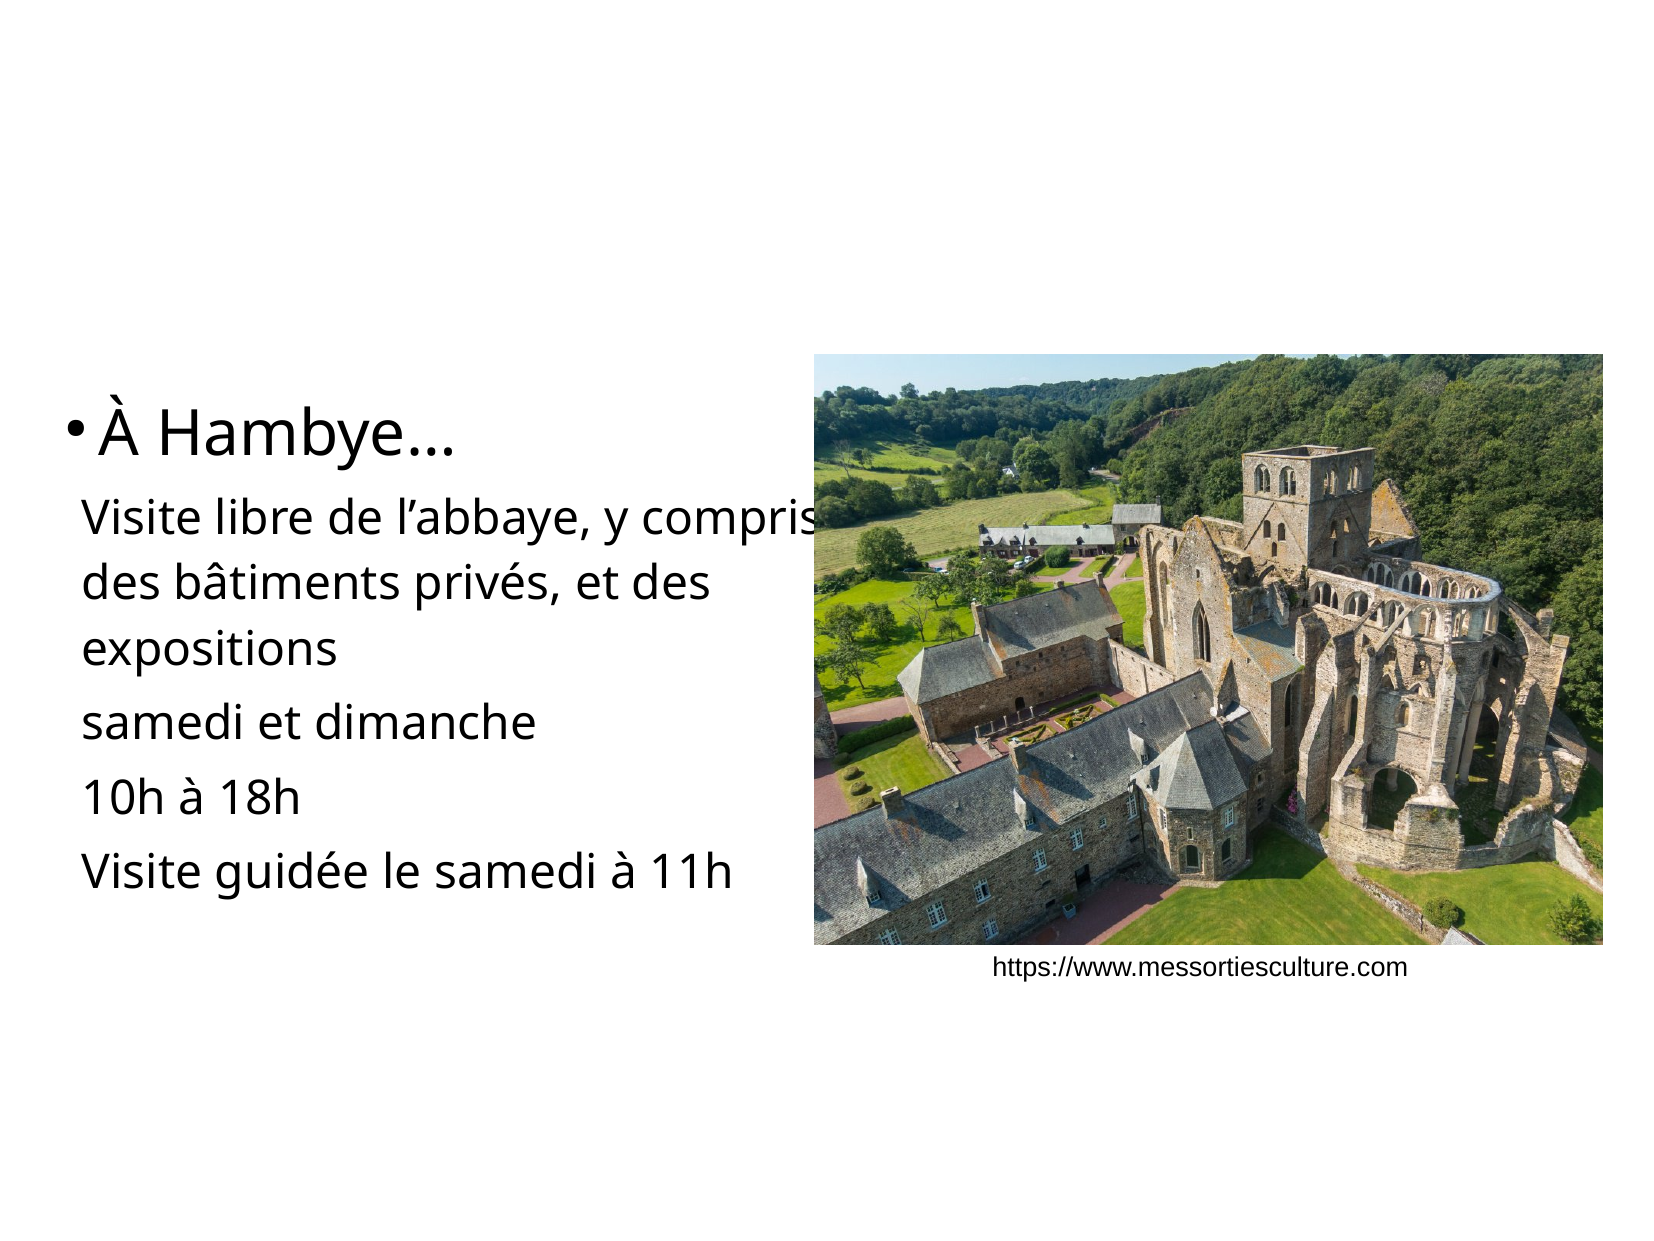

#
 À Hambye…
Visite libre de l’abbaye, y compris des bâtiments privés, et des expositions
samedi et dimanche
10h à 18h
Visite guidée le samedi à 11h
https://www.messortiesculture.com